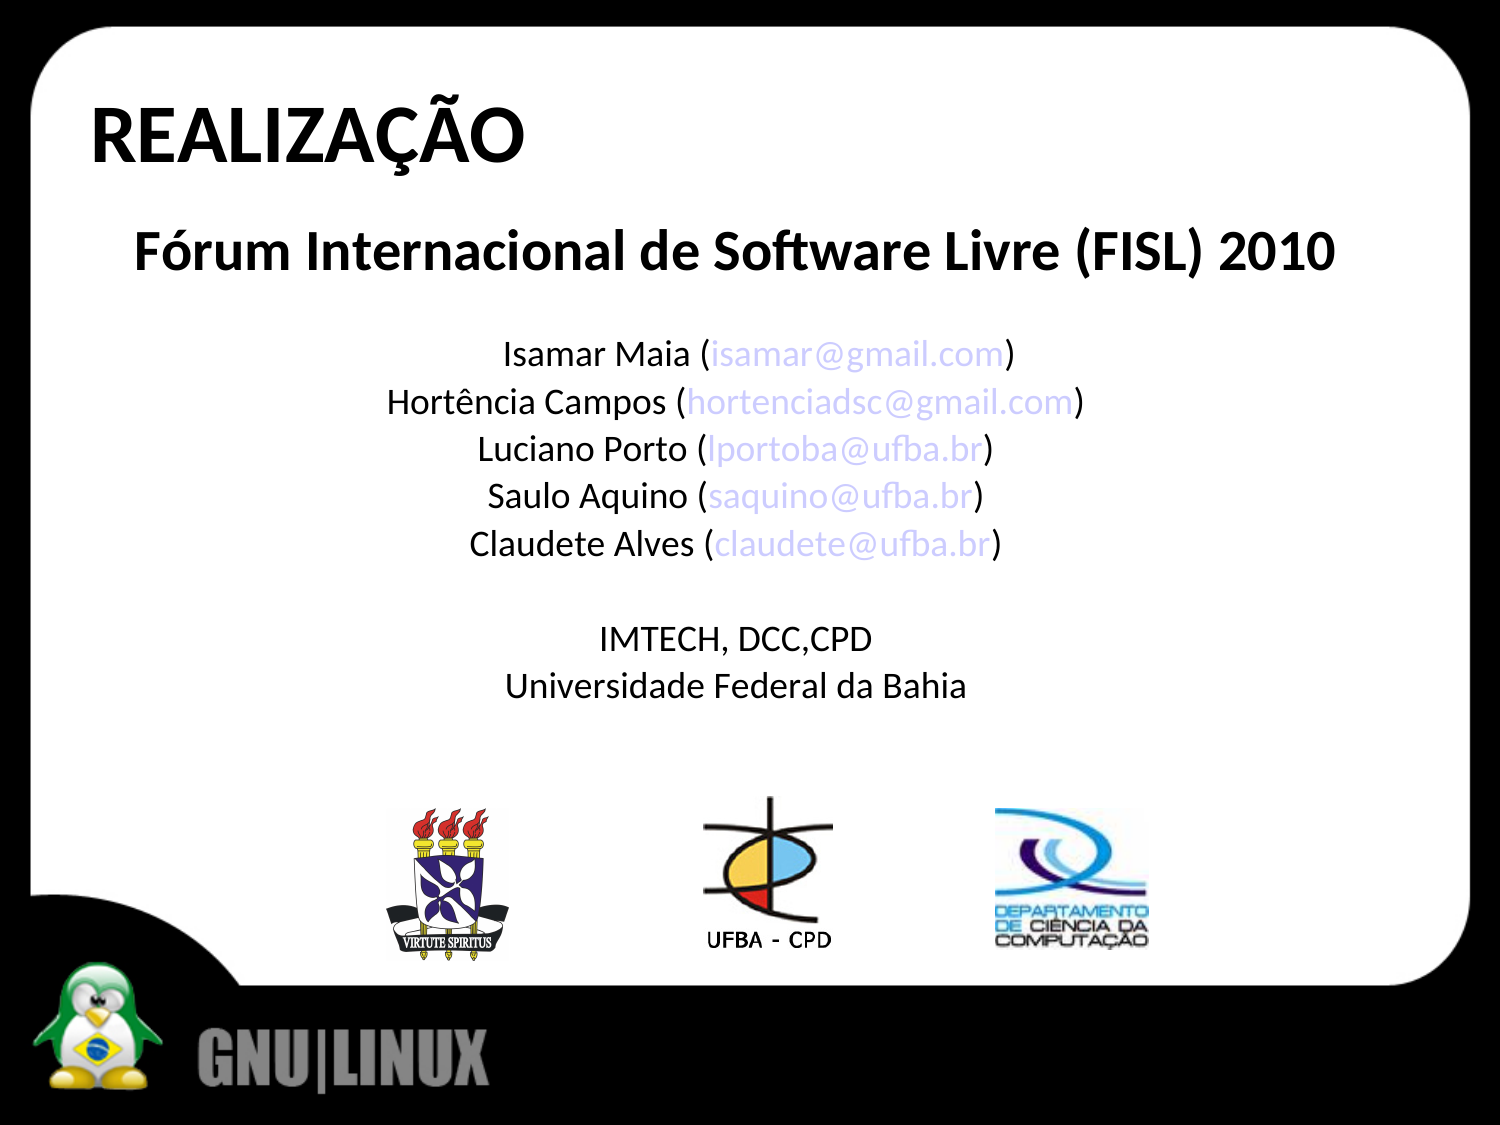

REALIZAÇÃO
Fórum Internacional de Software Livre (FISL) 2010
Isamar Maia (isamar@gmail.com)‏
Hortência Campos (hortenciadsc@gmail.com)‏
Luciano Porto (lportoba@ufba.br)‏
Saulo Aquino (saquino@ufba.br)‏
Claudete Alves (claudete@ufba.br)‏
IMTECH, DCC,CPD
Universidade Federal da Bahia